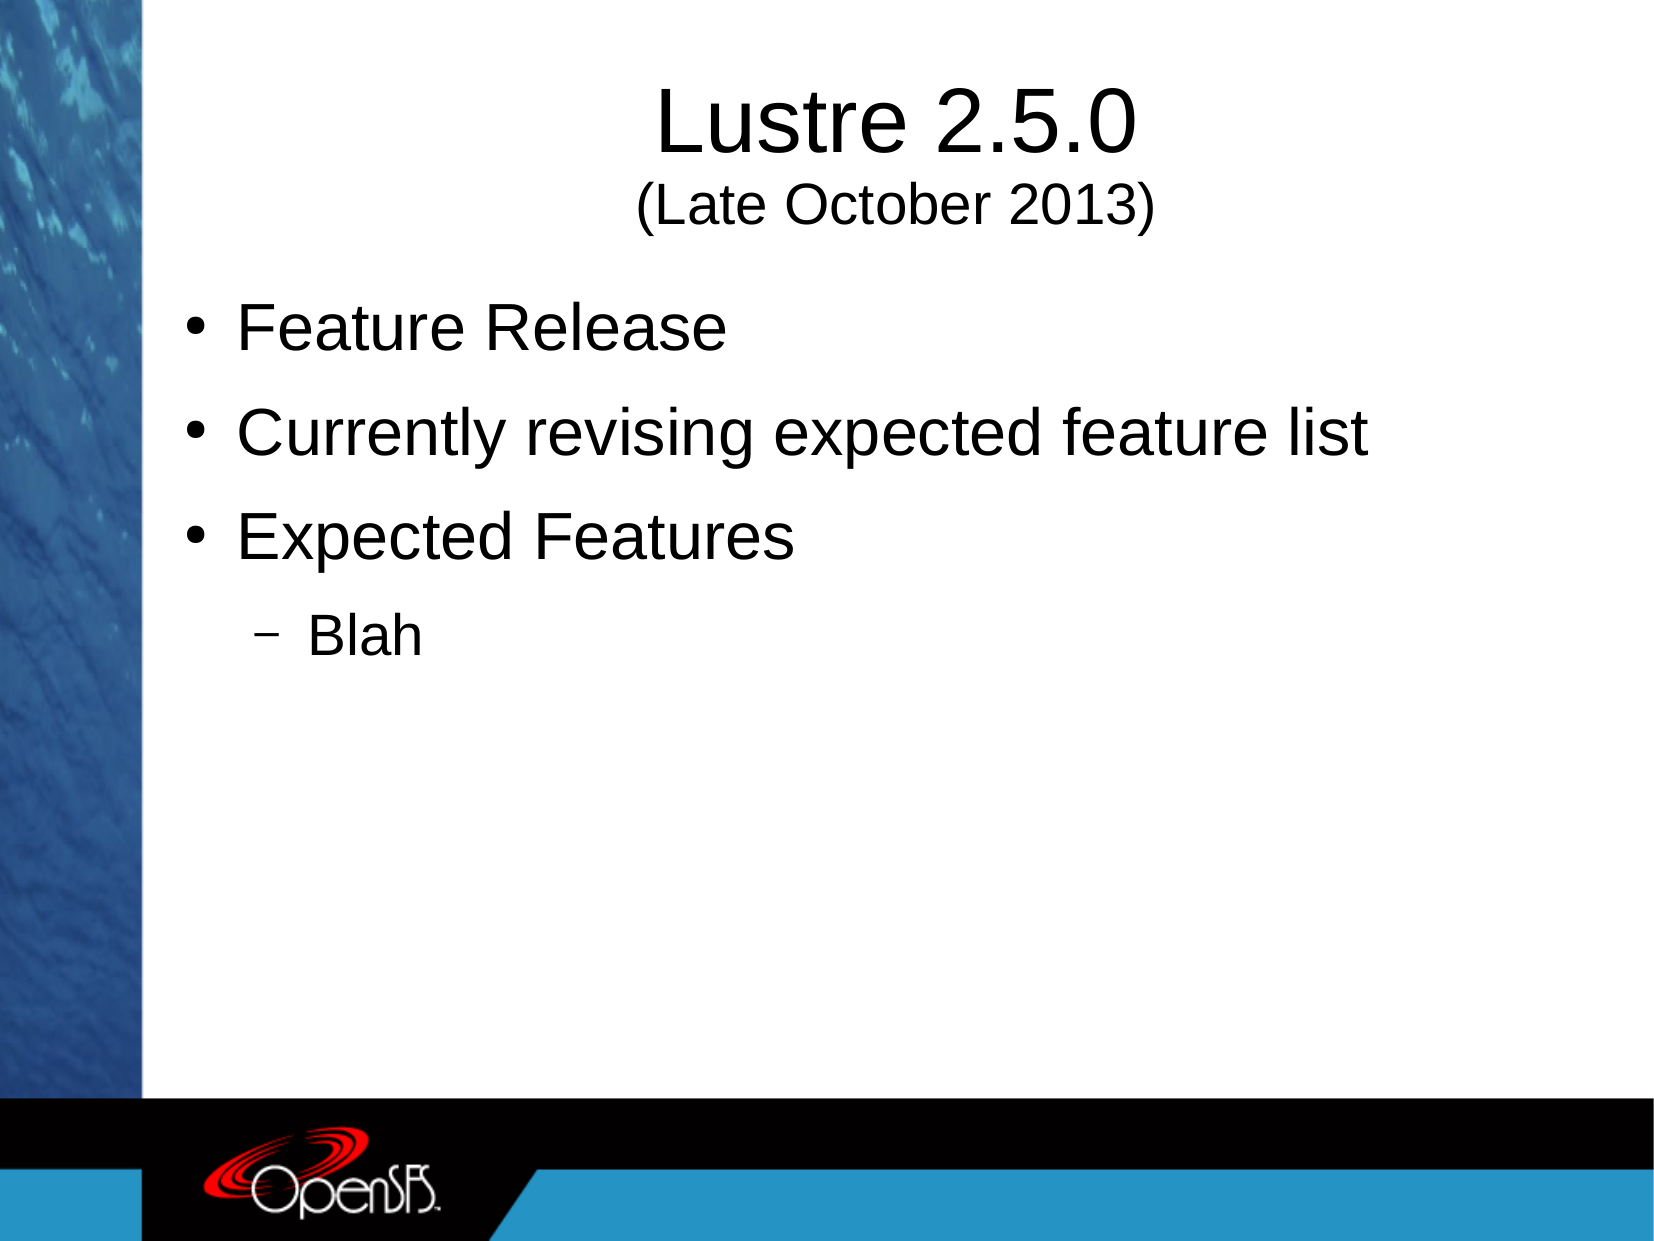

# Lustre 2.5.0 (Late October 2013)
Feature Release
Currently revising expected feature list
Expected Features
Blah